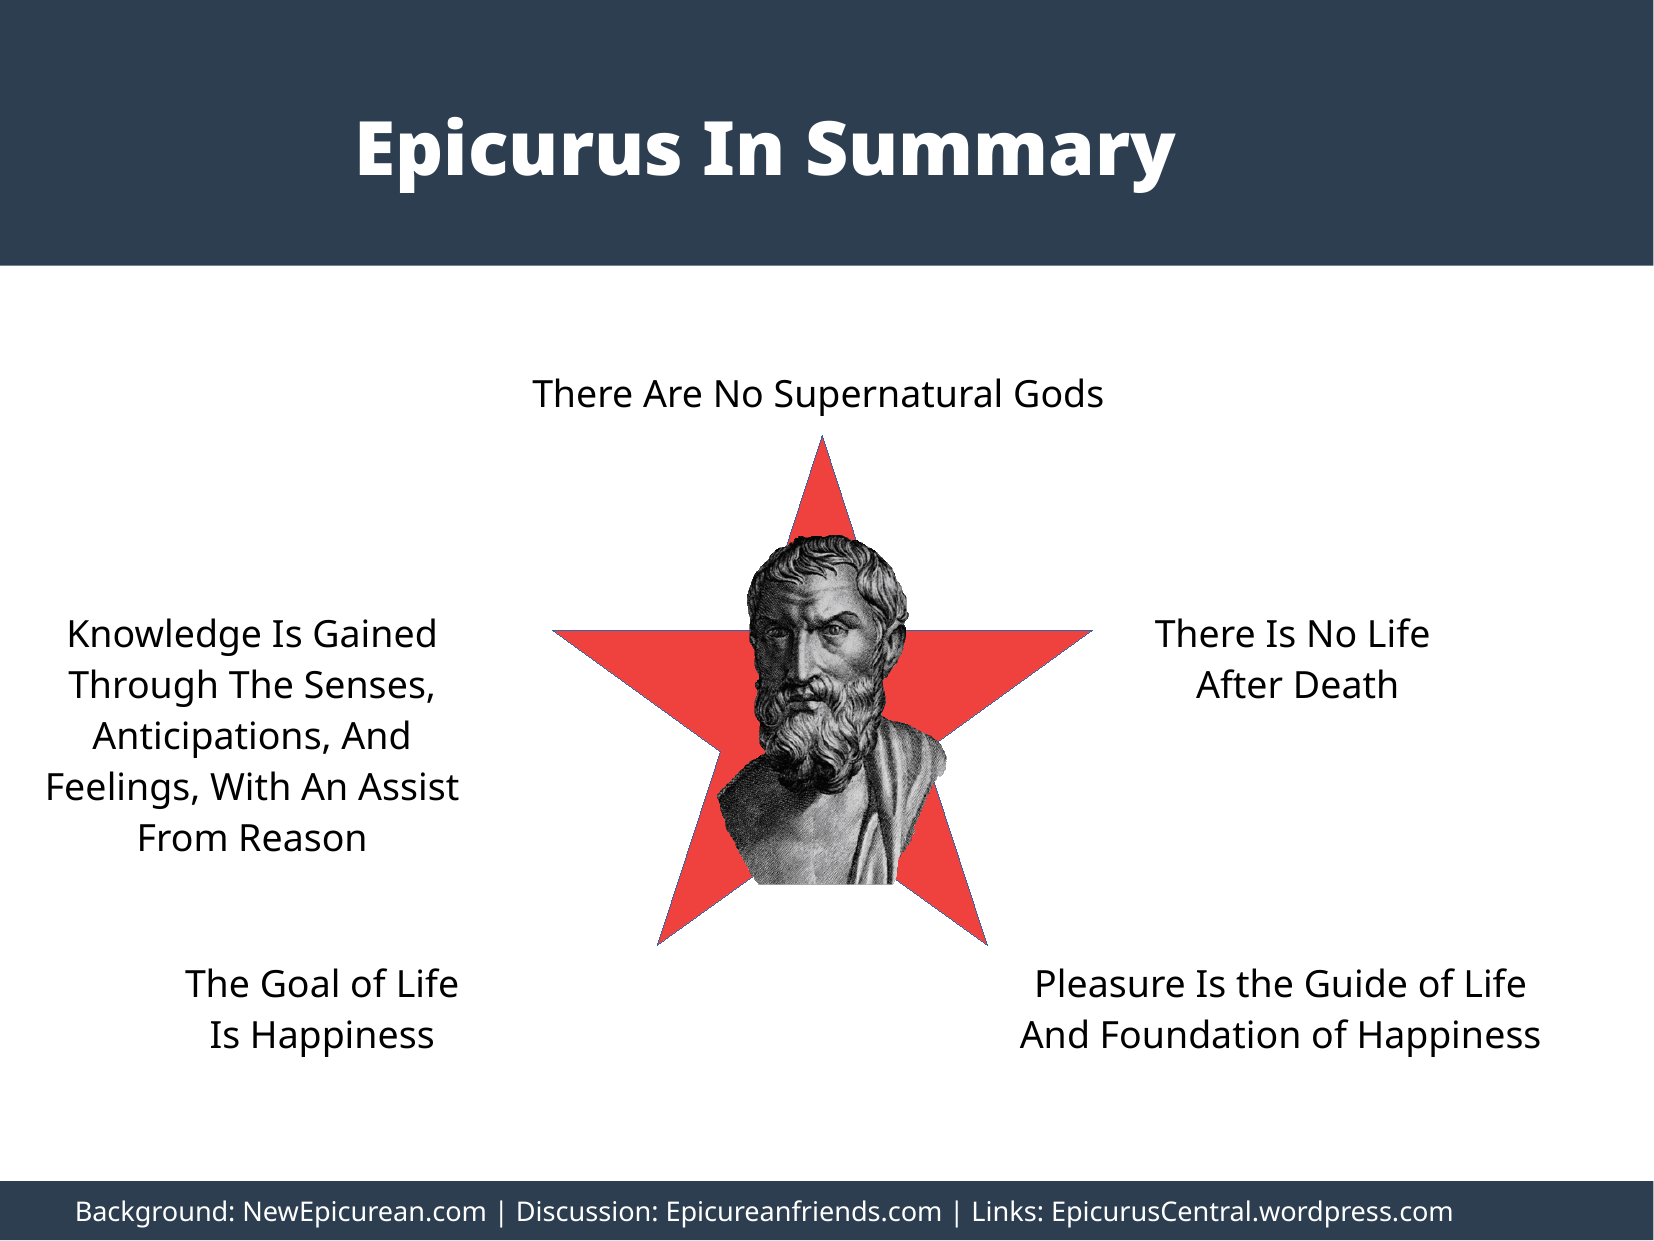

# Epicurus In Summary
There Are No Supernatural Gods
Knowledge Is Gained
Through The Senses,
Anticipations, And
Feelings, With An Assist
From Reason
There Is No Life
 After Death
The Goal of Life
Is Happiness
Pleasure Is the Guide of Life
And Foundation of Happiness
Background: NewEpicurean.com | Discussion: Epicureanfriends.com | Links: EpicurusCentral.wordpress.com